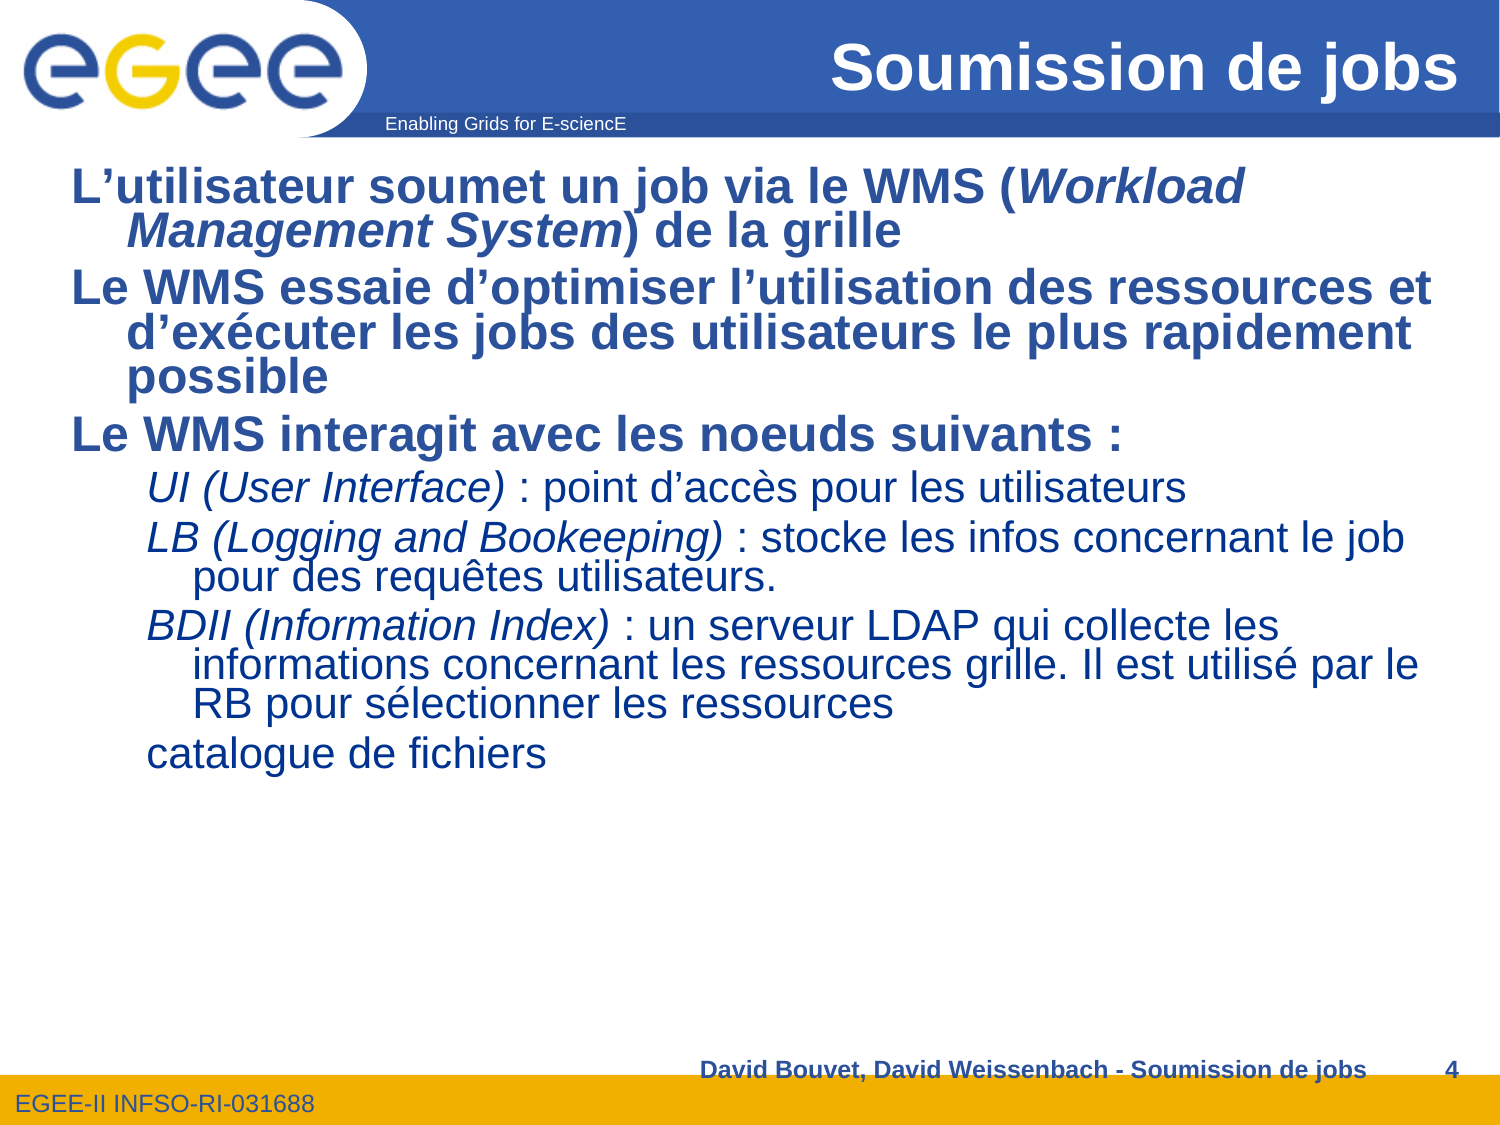

# Soumission de jobs
L’utilisateur soumet un job via le WMS (Workload Management System) de la grille
Le WMS essaie d’optimiser l’utilisation des ressources et d’exécuter les jobs des utilisateurs le plus rapidement possible
Le WMS interagit avec les noeuds suivants :
UI (User Interface) : point d’accès pour les utilisateurs
LB (Logging and Bookeeping) : stocke les infos concernant le job pour des requêtes utilisateurs.
BDII (Information Index) : un serveur LDAP qui collecte les informations concernant les ressources grille. Il est utilisé par le RB pour sélectionner les ressources
catalogue de fichiers
David Bouvet, David Weissenbach - Soumission de jobs
4